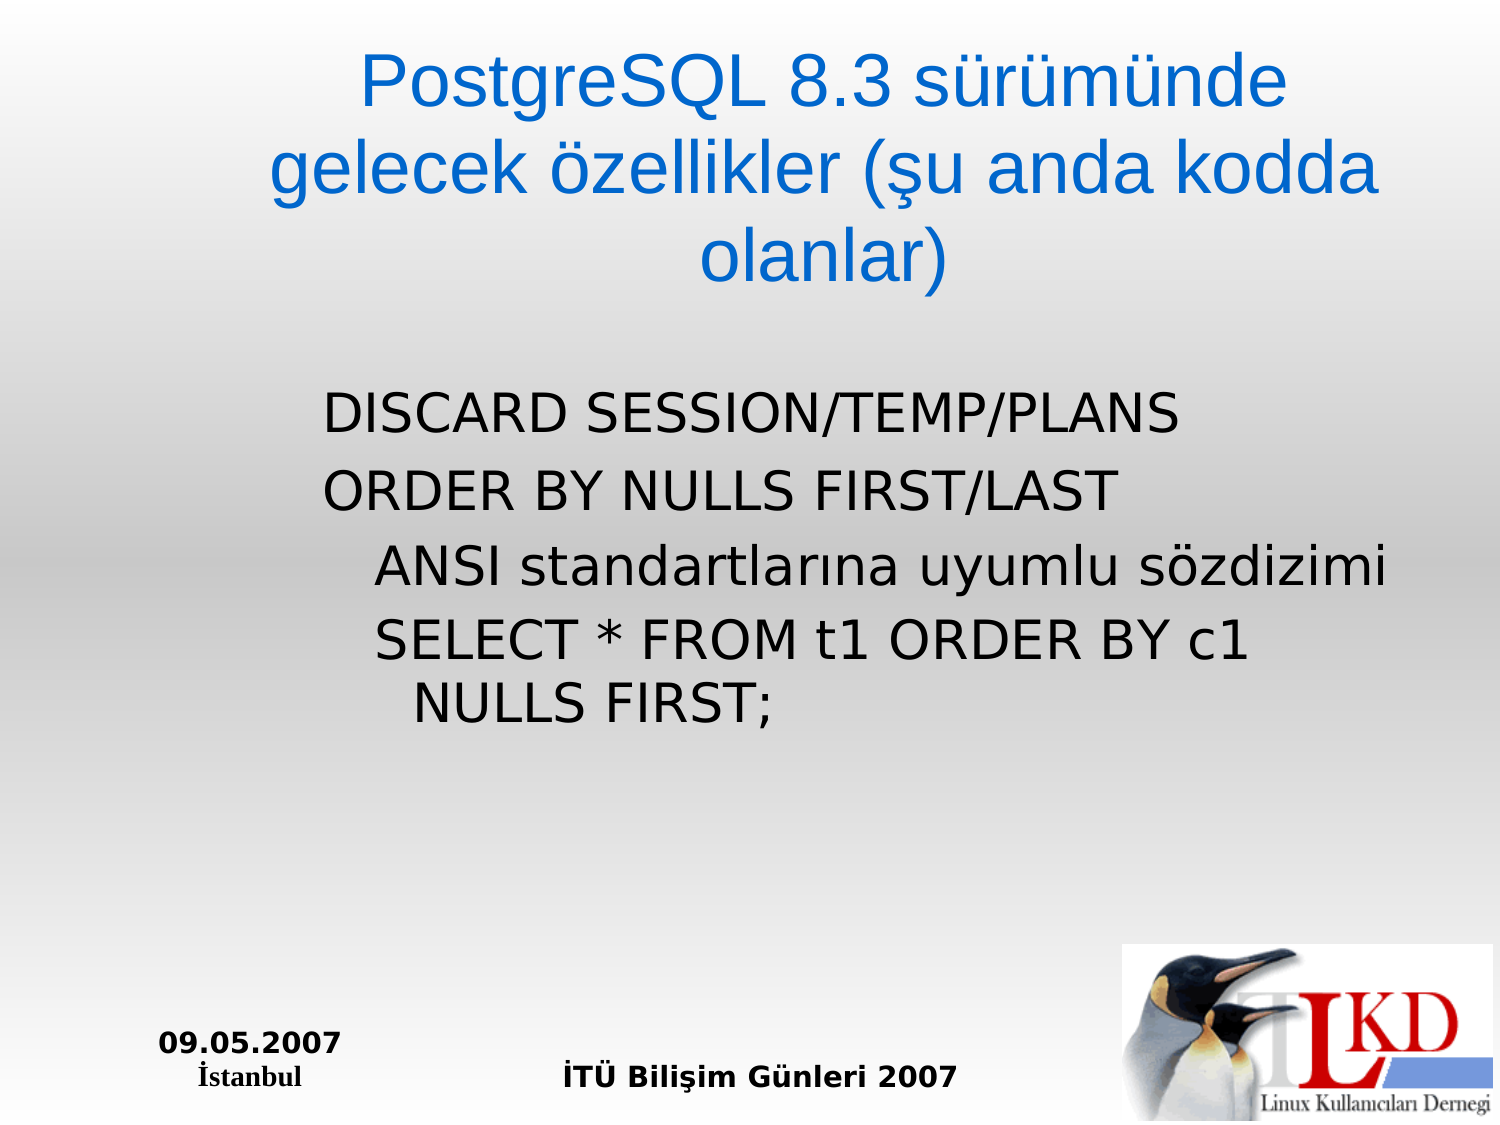

# PostgreSQL 8.3 sürümünde gelecek özellikler (şu anda kodda olanlar)
DISCARD SESSION/TEMP/PLANS
ORDER BY NULLS FIRST/LAST
ANSI standartlarına uyumlu sözdizimi
SELECT * FROM t1 ORDER BY c1 NULLS FIRST;